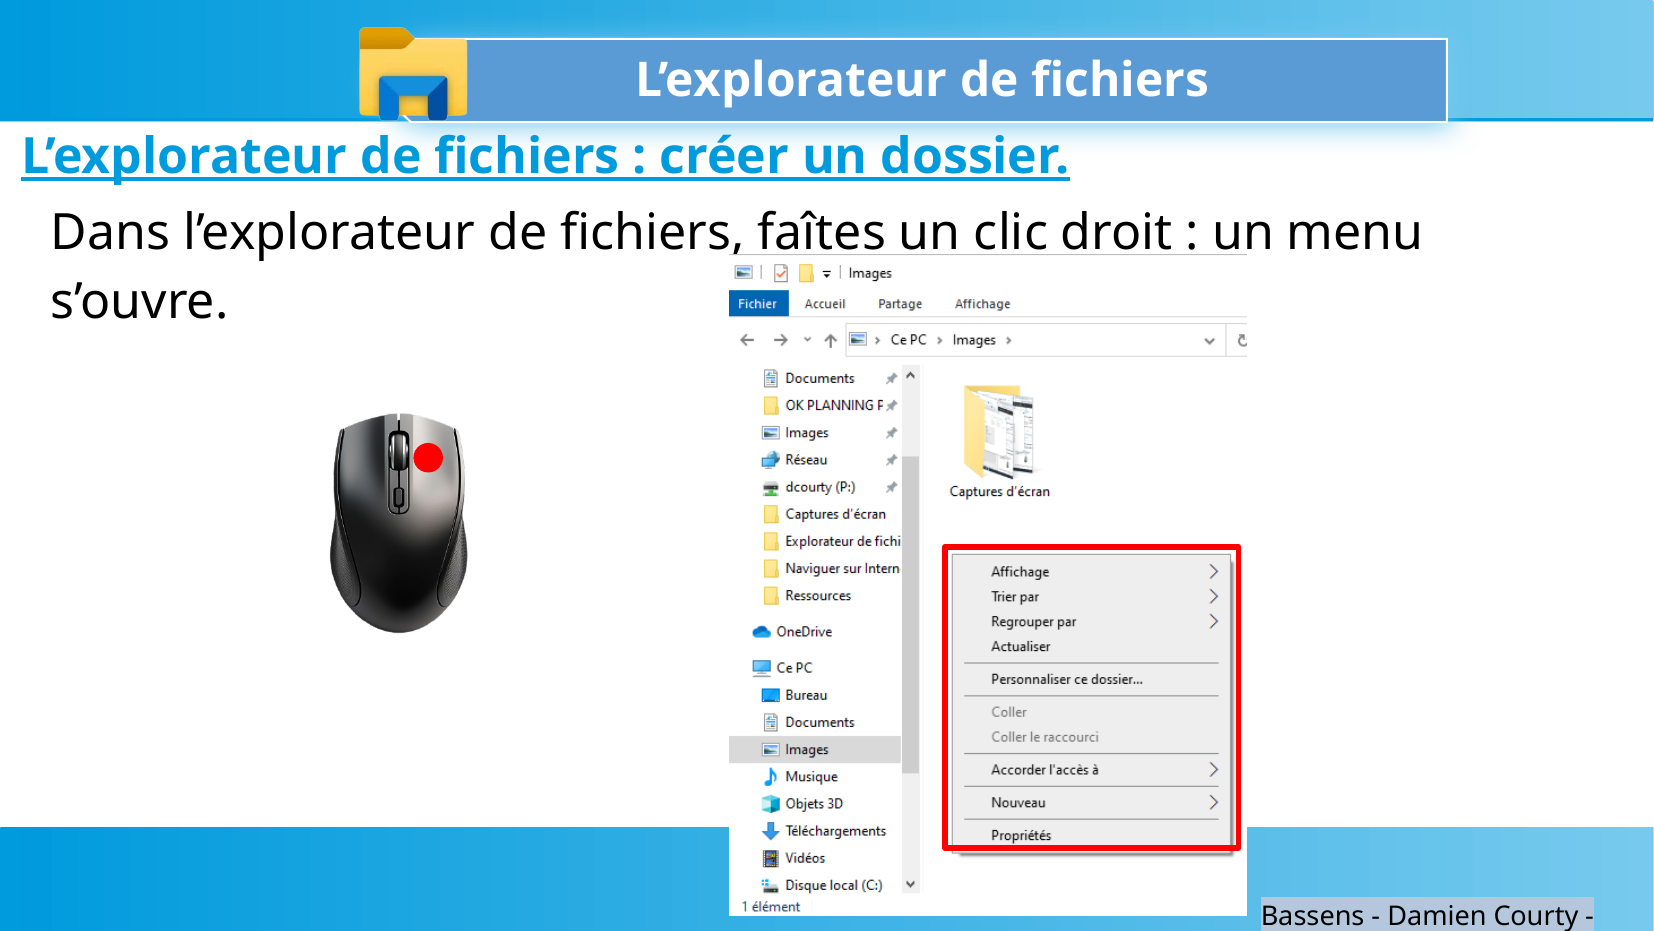

L’explorateur de fichiers
L’explorateur de fichiers : créer un dossier.
Dans l’explorateur de fichiers, faîtes un clic droit : un menu s’ouvre.
Bassens - Damien Courty - 2024